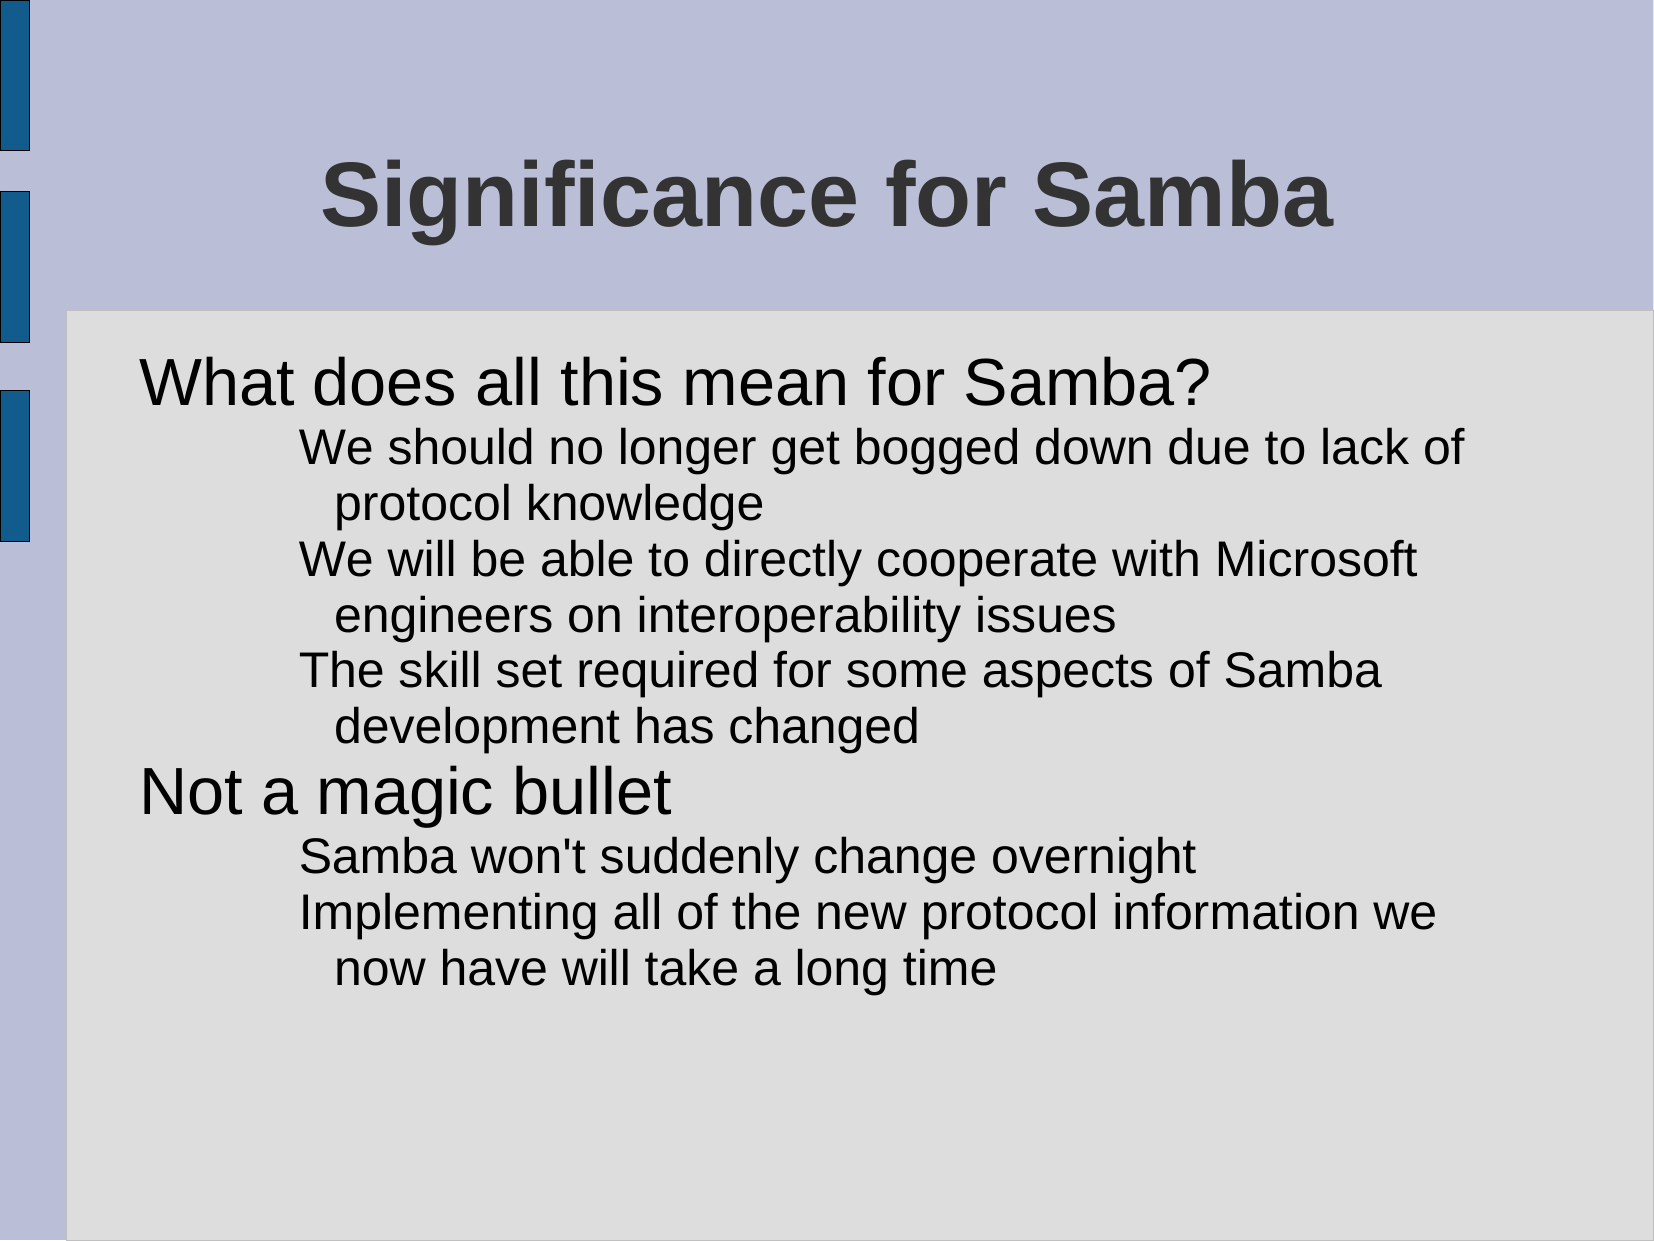

# Significance for Samba
What does all this mean for Samba?
We should no longer get bogged down due to lack of protocol knowledge
We will be able to directly cooperate with Microsoft engineers on interoperability issues
The skill set required for some aspects of Samba development has changed
Not a magic bullet
Samba won't suddenly change overnight
Implementing all of the new protocol information we now have will take a long time